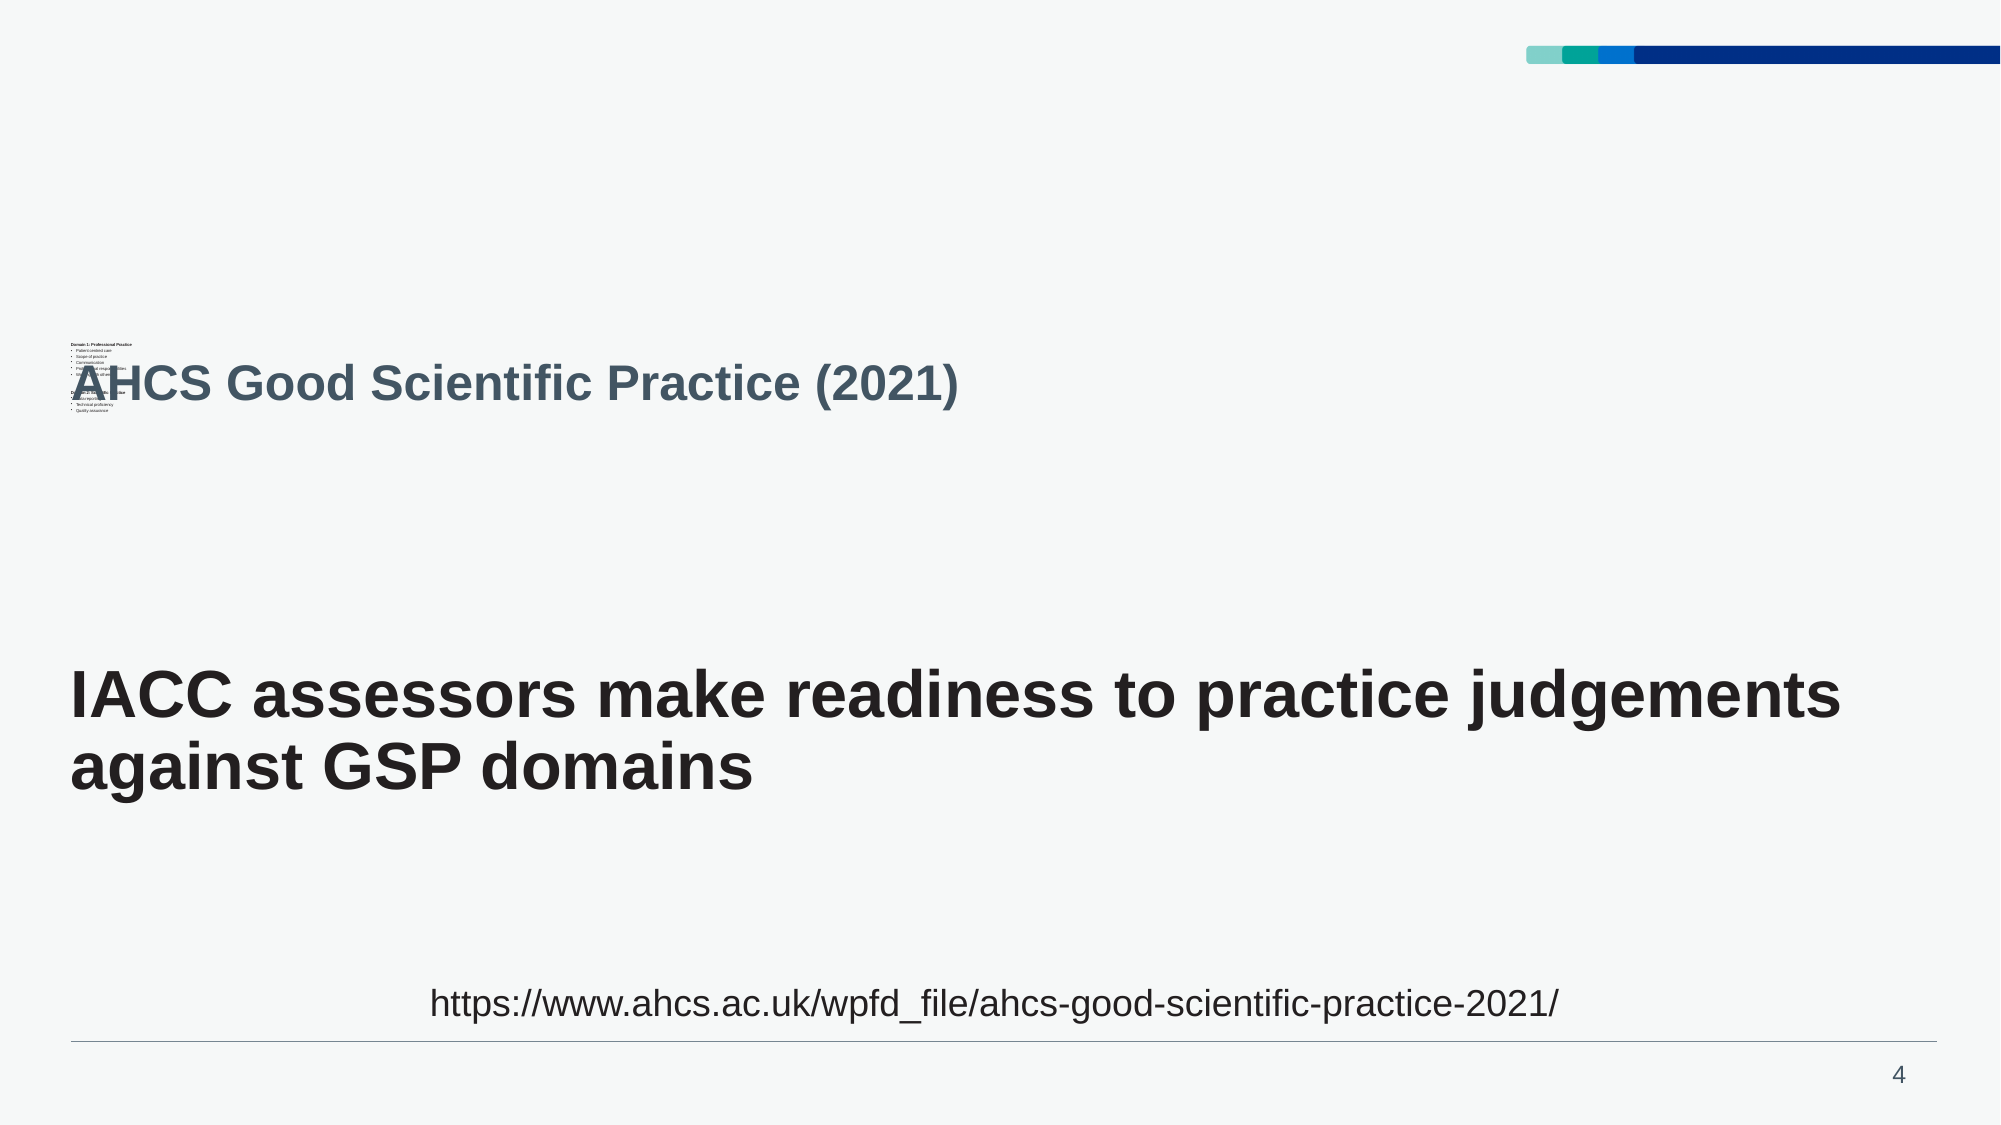

# Domain 1: Professional Practice
Patient centred care
Scope of practice
Communication
Professional responsibilities
Working with others
Domain 2: Scientific Practice
Data reporting
Technical proficiency
Quality assurance
AHCS Good Scientific Practice (2021)
IACC assessors make readiness to practice judgements against GSP domains
https://www.ahcs.ac.uk/wpfd_file/ahcs-good-scientific-practice-2021/